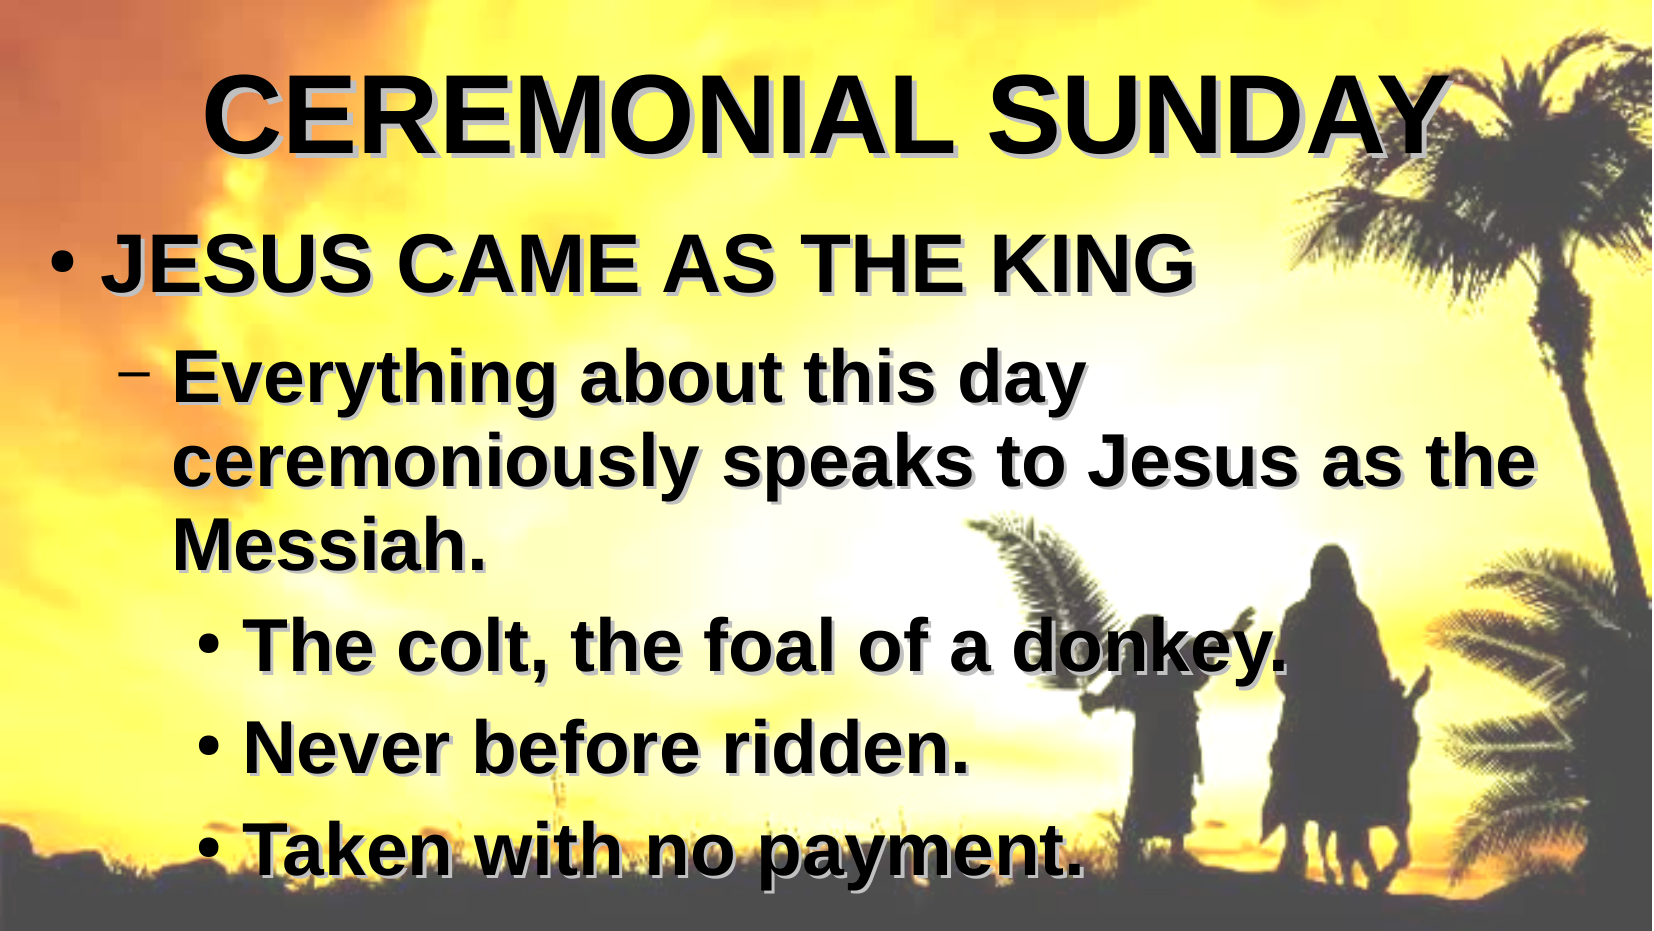

# CEREMONIAL SUNDAY
JESUS CAME AS THE KING
Everything about this day ceremoniously speaks to Jesus as the Messiah.
The colt, the foal of a donkey.
Never before ridden.
Taken with no payment.